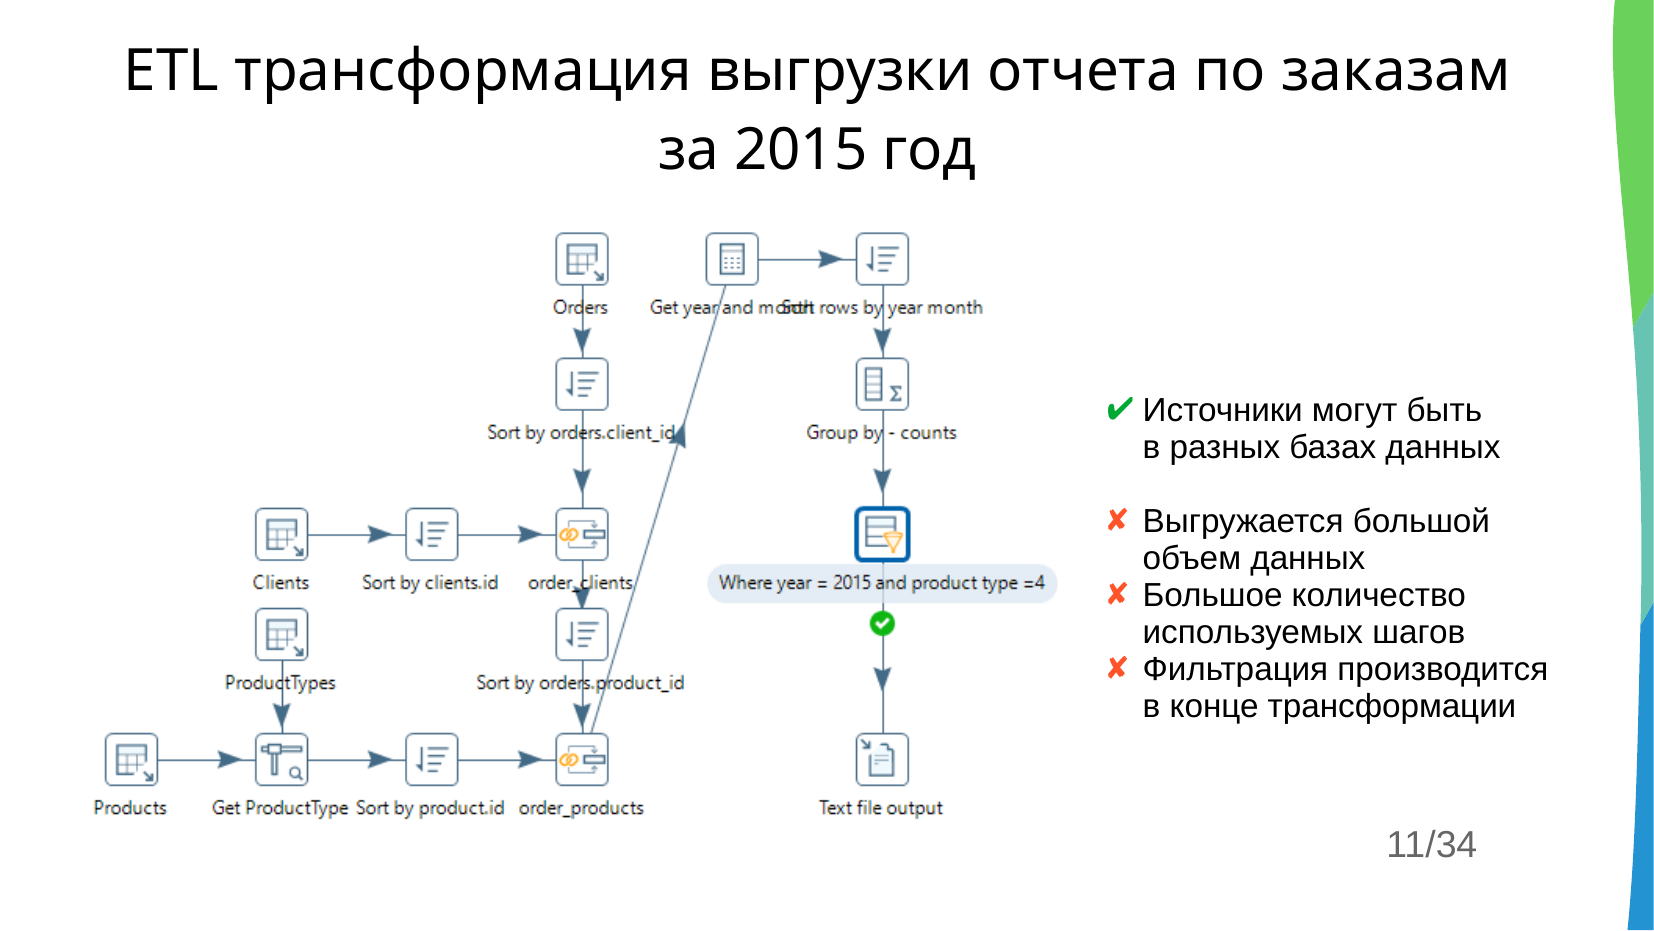

# ETL трансформация выгрузки отчета по заказам за 2015 год
Источники могут быть
в разных базах данных
Выгружается большой
объем данных
Большое количество
используемых шагов
Фильтрация производится
в конце трансформации